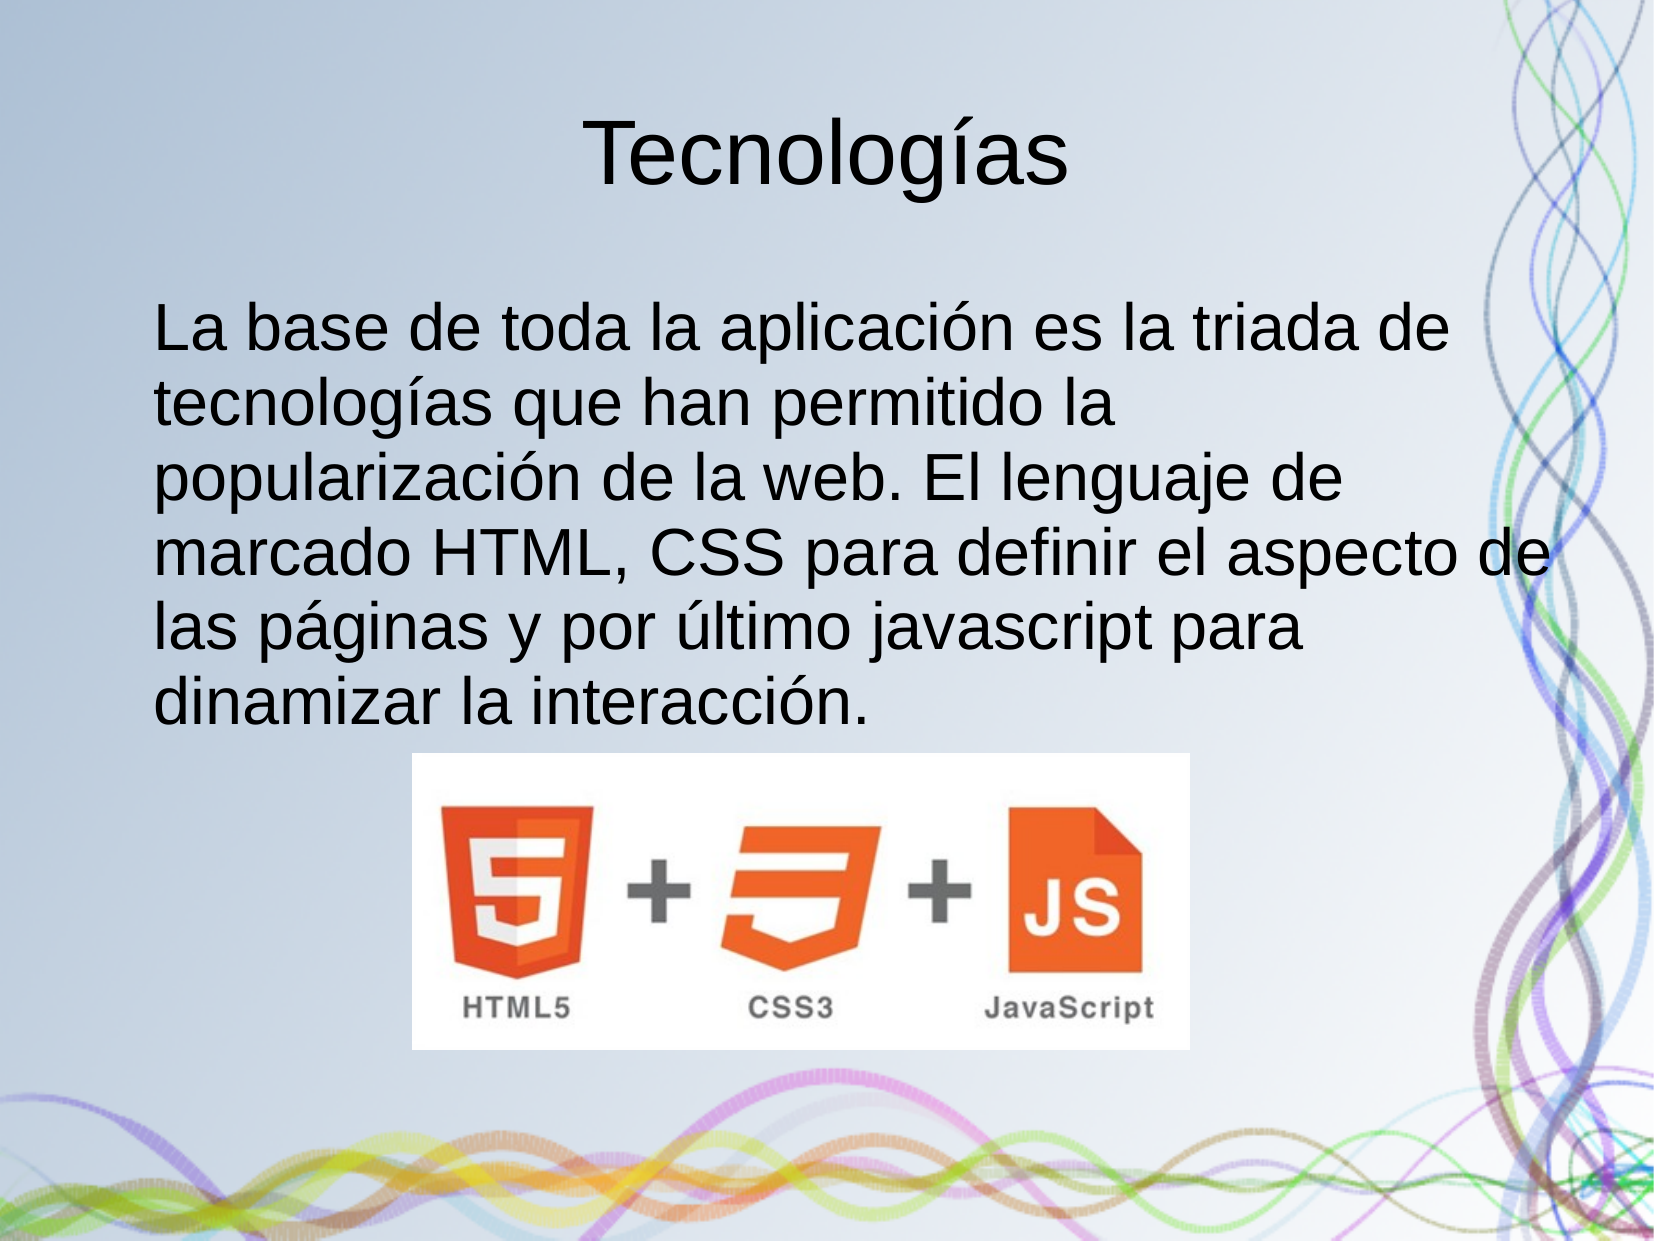

# Tecnologías
La base de toda la aplicación es la triada de tecnologías que han permitido la popularización de la web. El lenguaje de marcado HTML, CSS para definir el aspecto de las páginas y por último javascript para dinamizar la interacción.